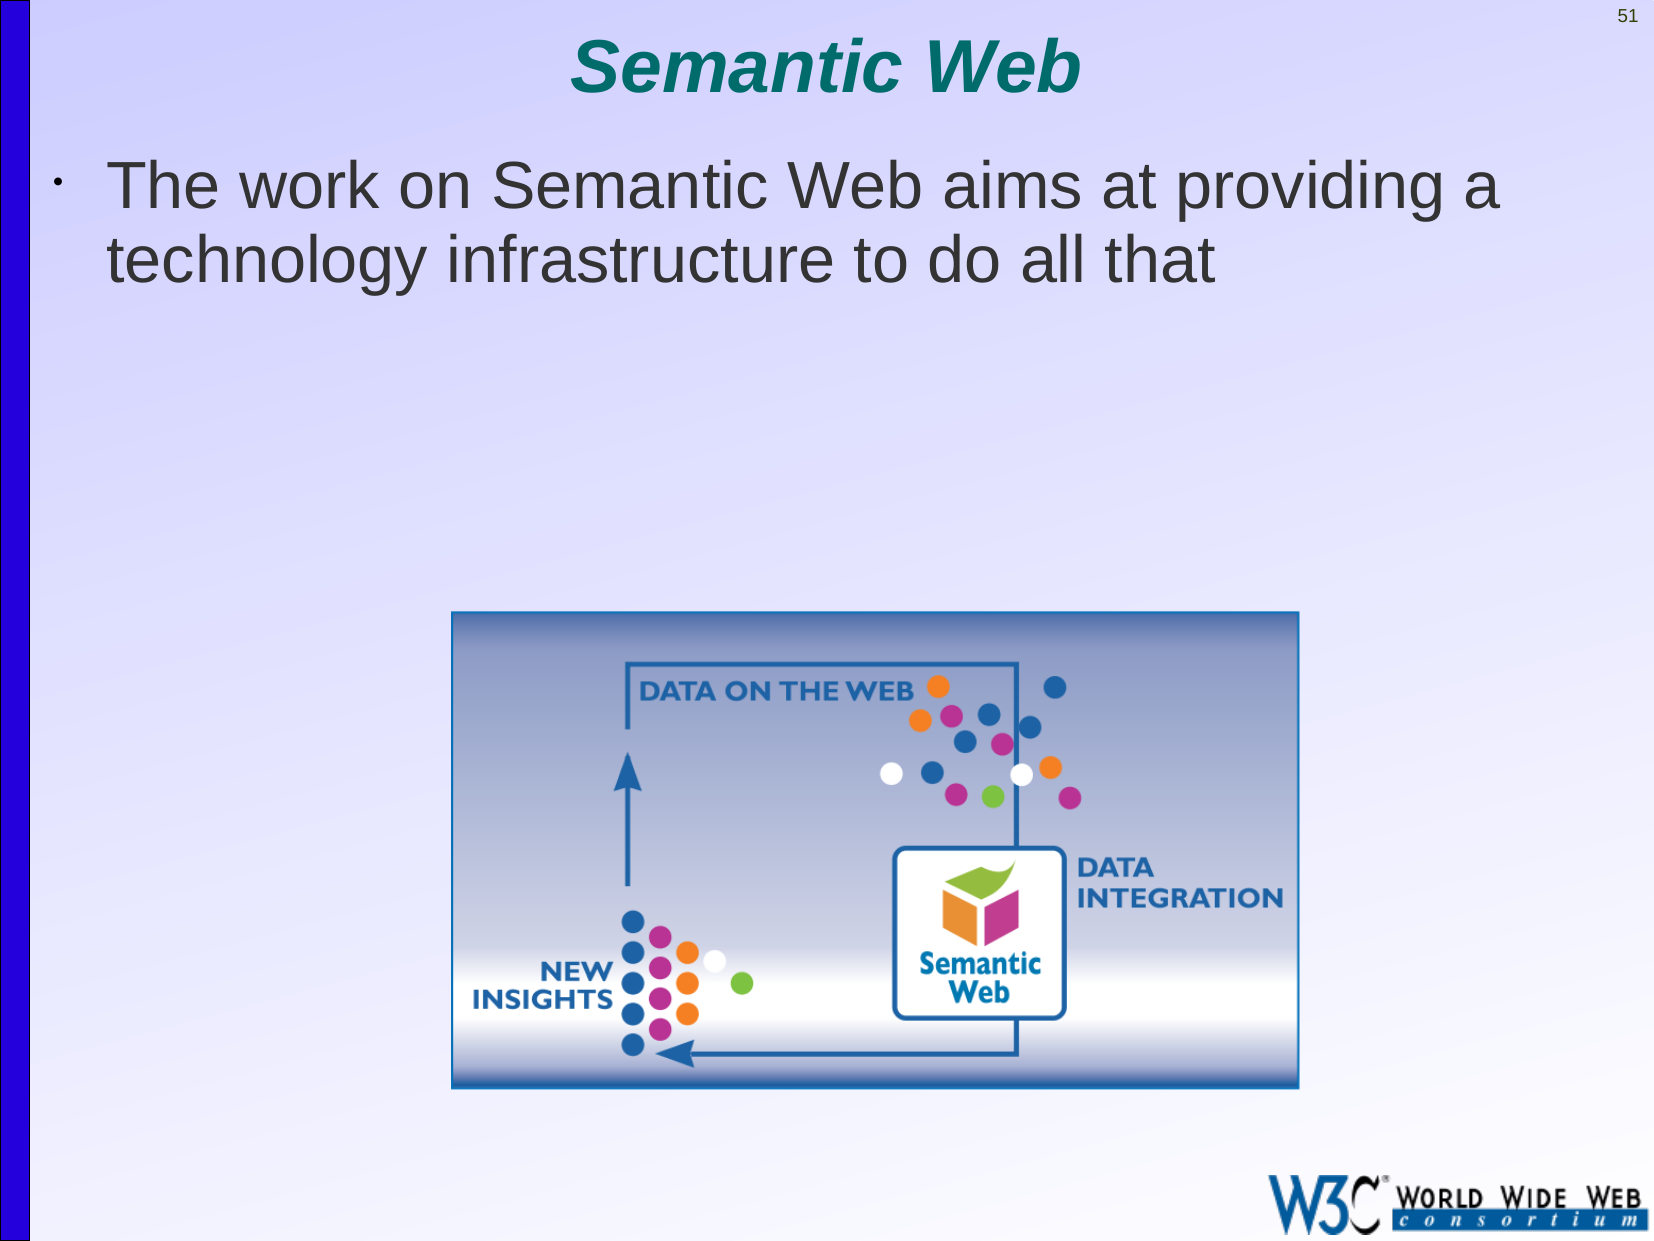

# Semantic Web
The work on Semantic Web aims at providing a technology infrastructure to do all that